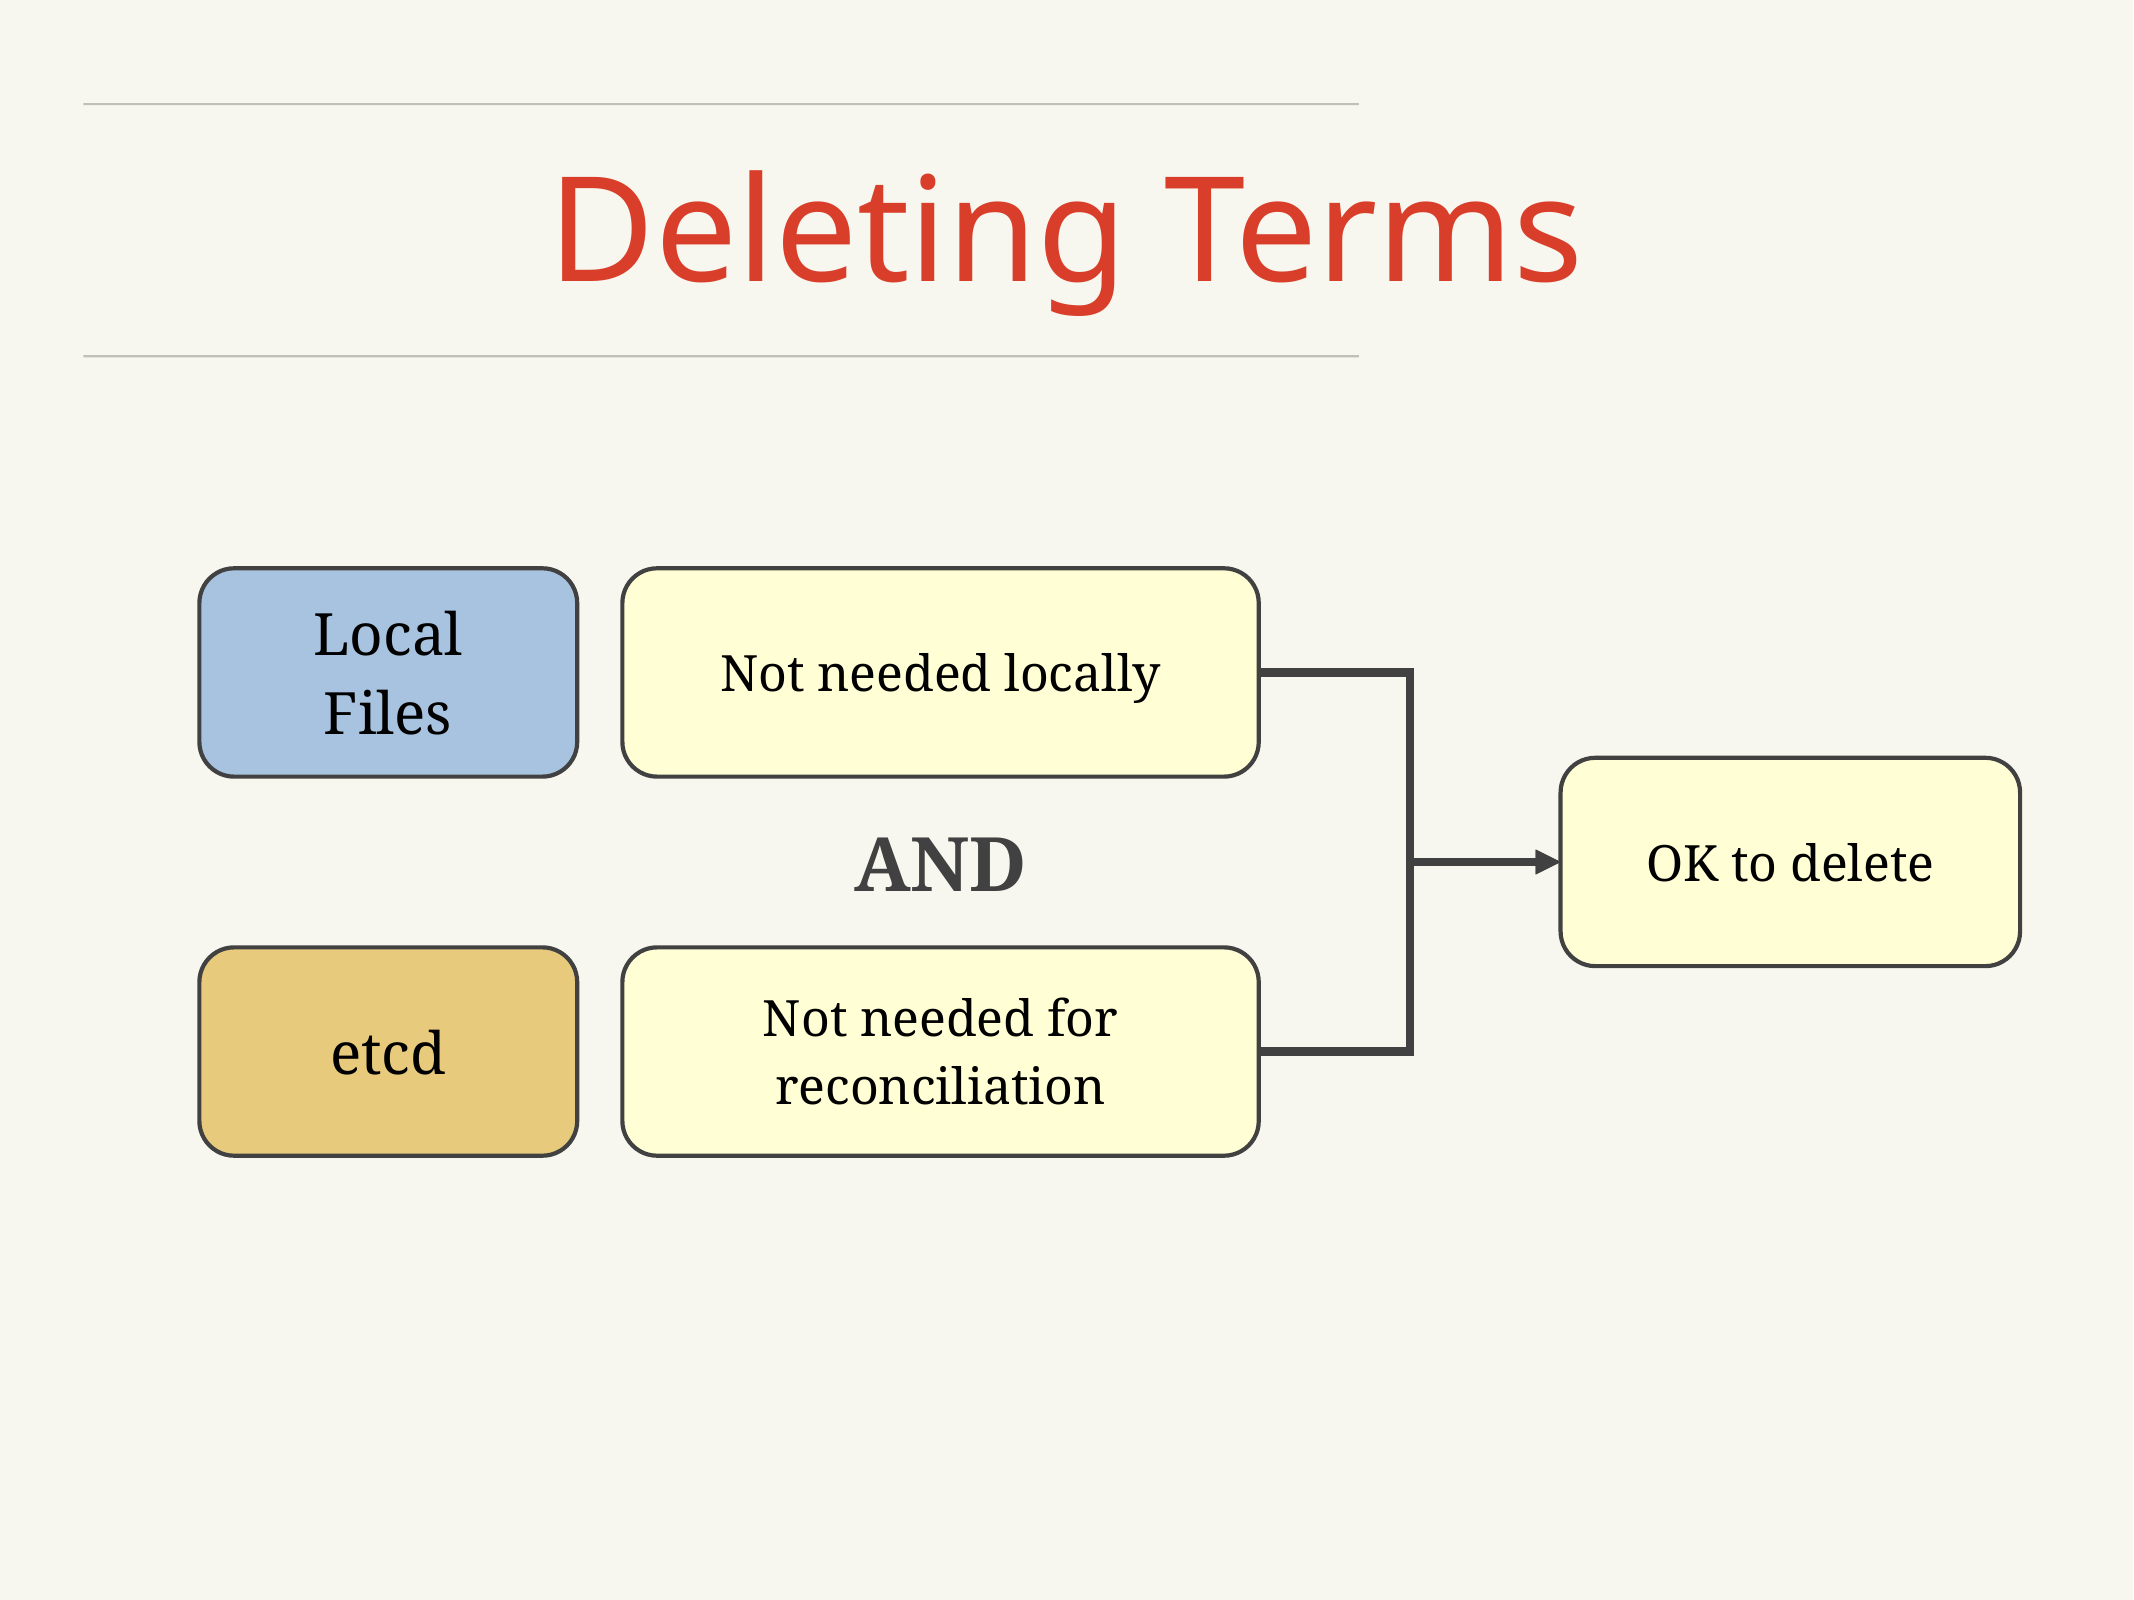

# Deleting Terms
Local
Files
Not needed locally
OK to delete
AND
etcd
Not needed for reconciliation